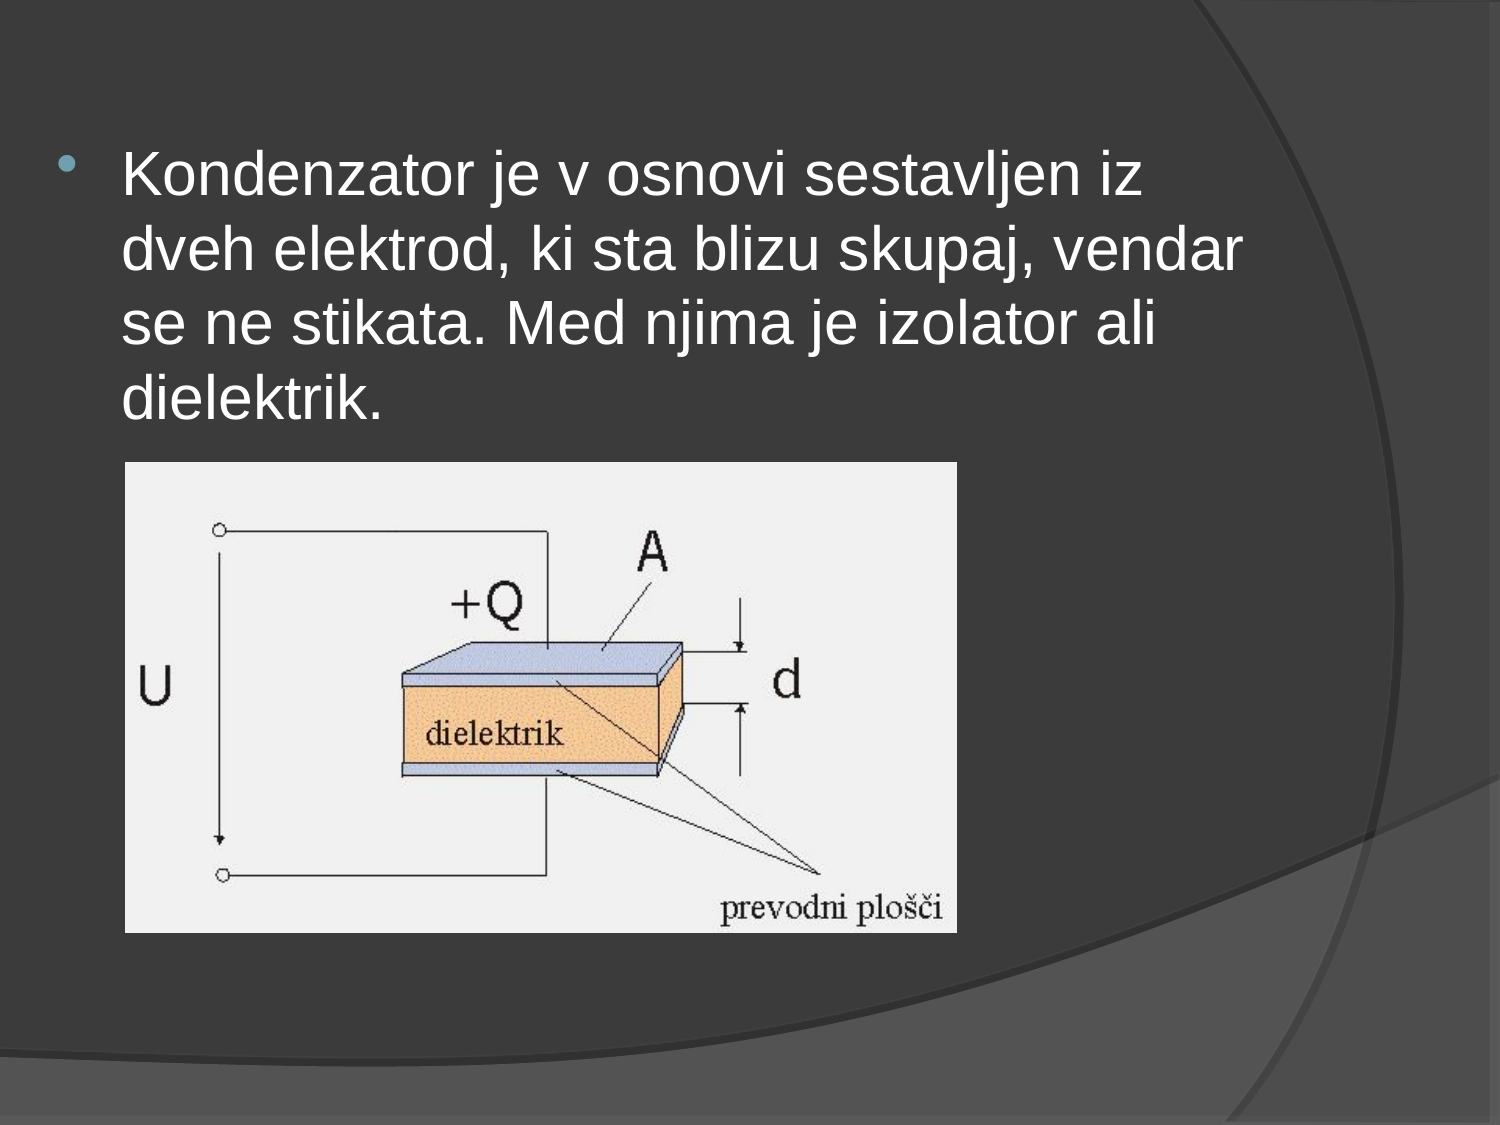

# Kondenzator je v osnovi sestavljen iz dveh elektrod, ki sta blizu skupaj, vendar se ne stikata. Med njima je izolator ali dielektrik.